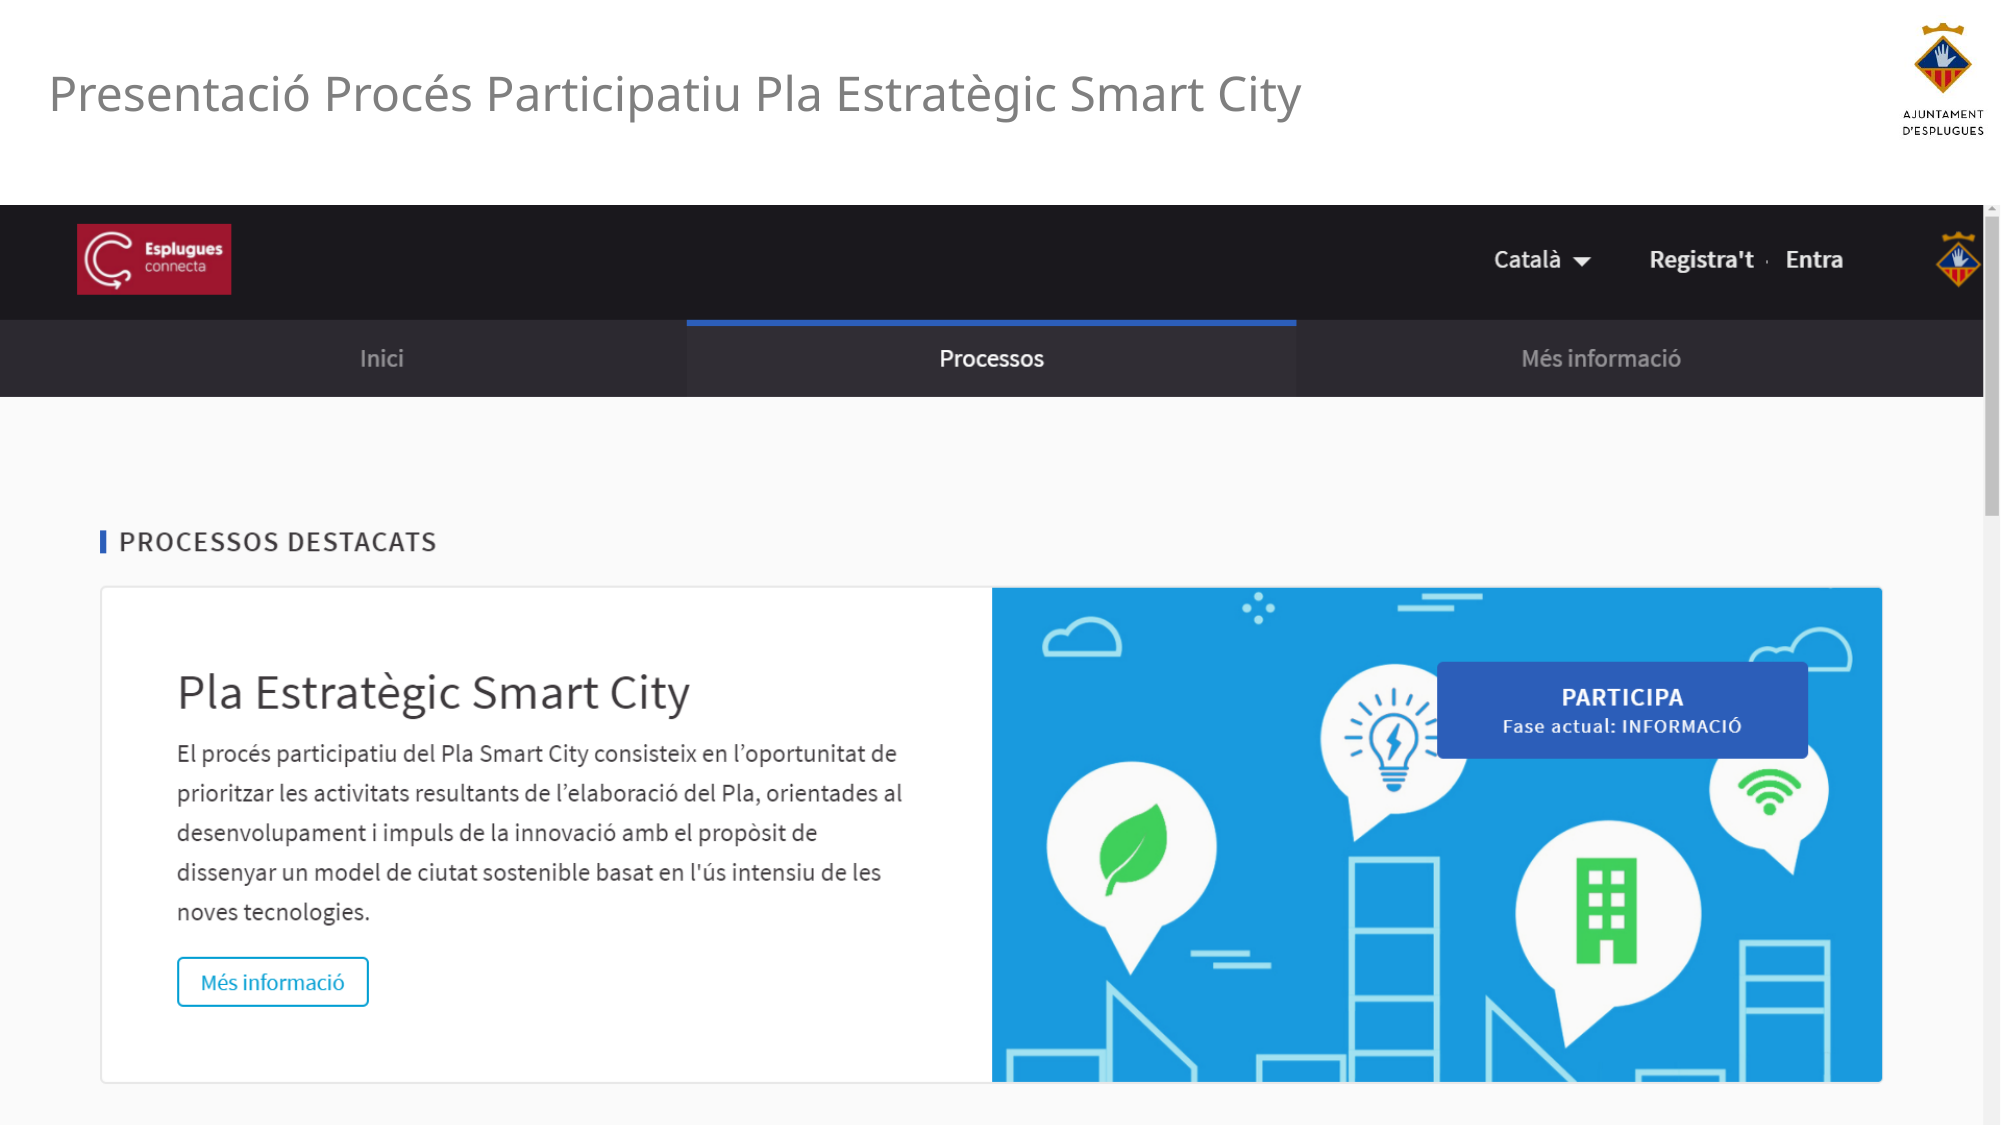

Presentació Procés Participatiu Pla Estratègic Smart City